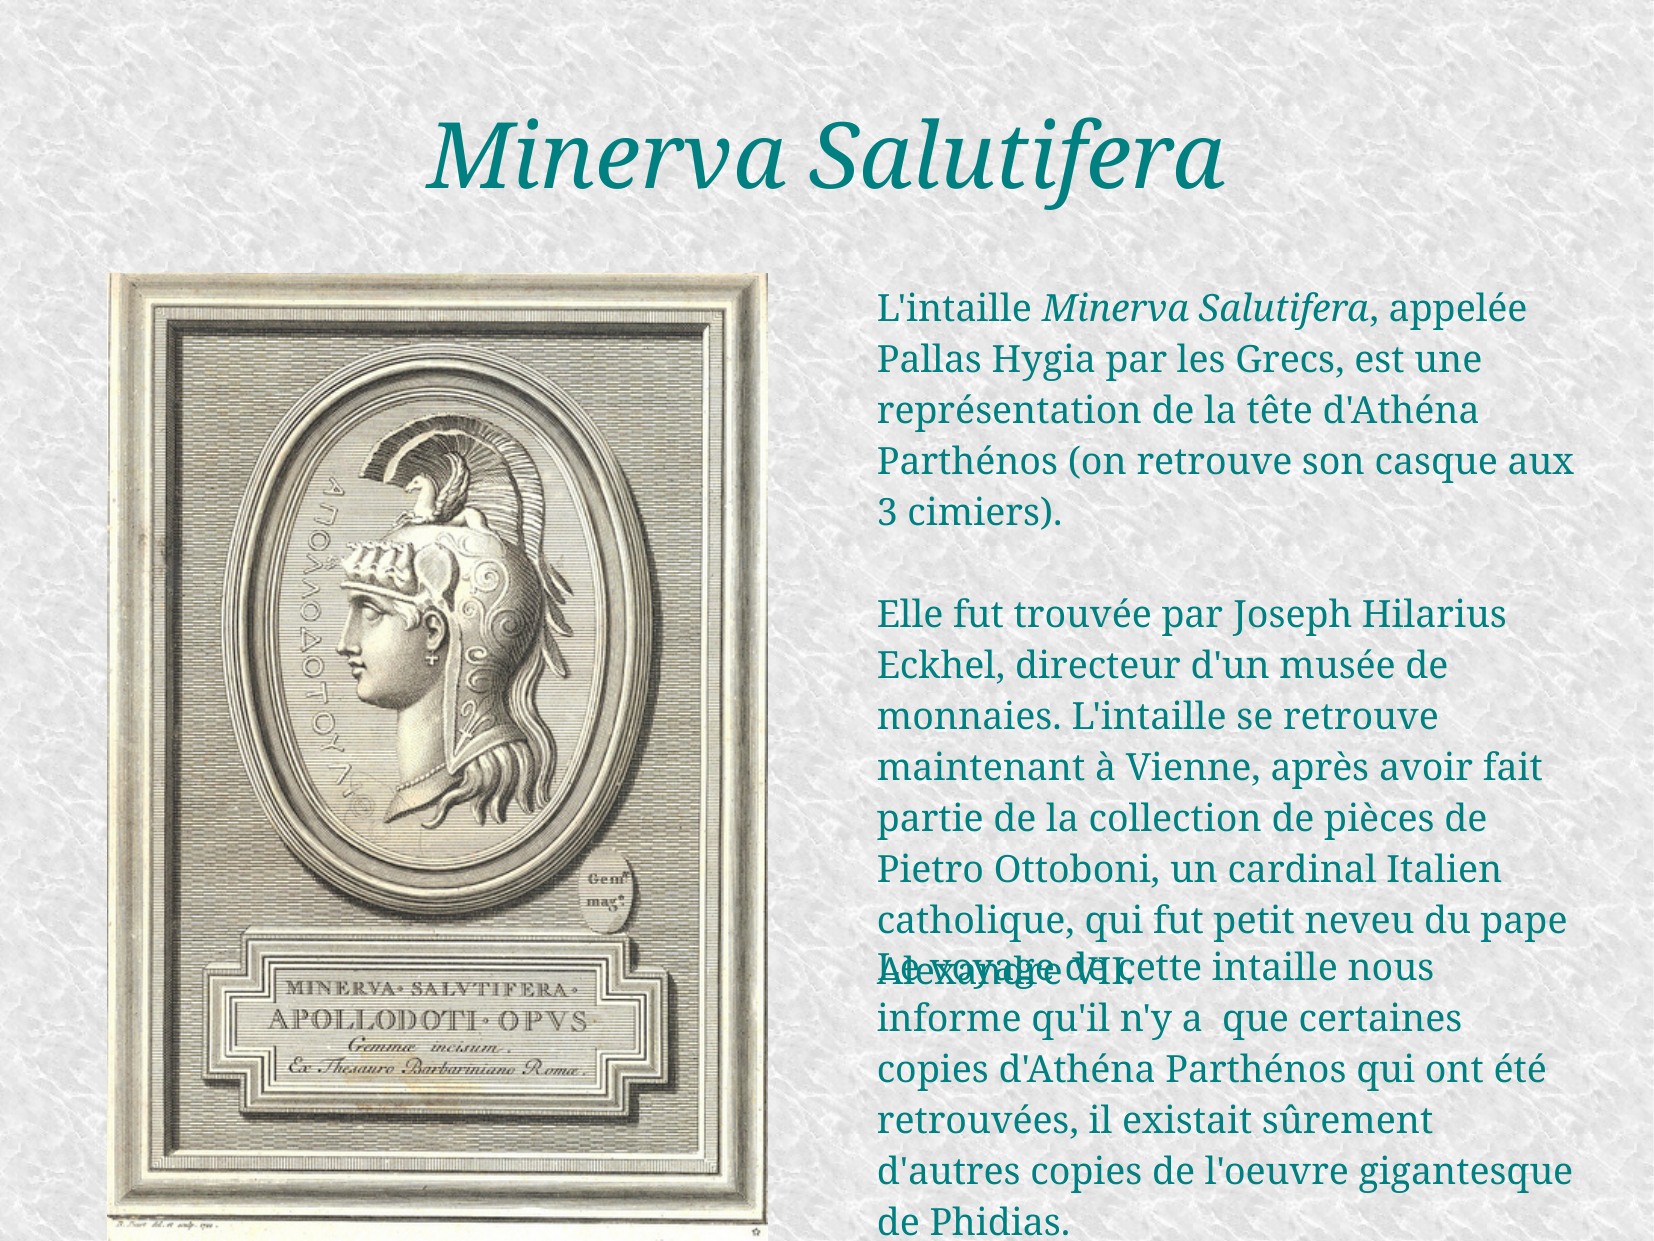

# Minerva Salutifera
L'intaille Minerva Salutifera, appelée Pallas Hygia par les Grecs, est une représentation de la tête d'Athéna Parthénos (on retrouve son casque aux 3 cimiers).
Elle fut trouvée par Joseph Hilarius Eckhel, directeur d'un musée de monnaies. L'intaille se retrouve maintenant à Vienne, après avoir fait partie de la collection de pièces de Pietro Ottoboni, un cardinal Italien catholique, qui fut petit neveu du pape Alexandre VII.
Le voyage de cette intaille nous informe qu'il n'y a que certaines copies d'Athéna Parthénos qui ont été retrouvées, il existait sûrement d'autres copies de l'oeuvre gigantesque de Phidias.